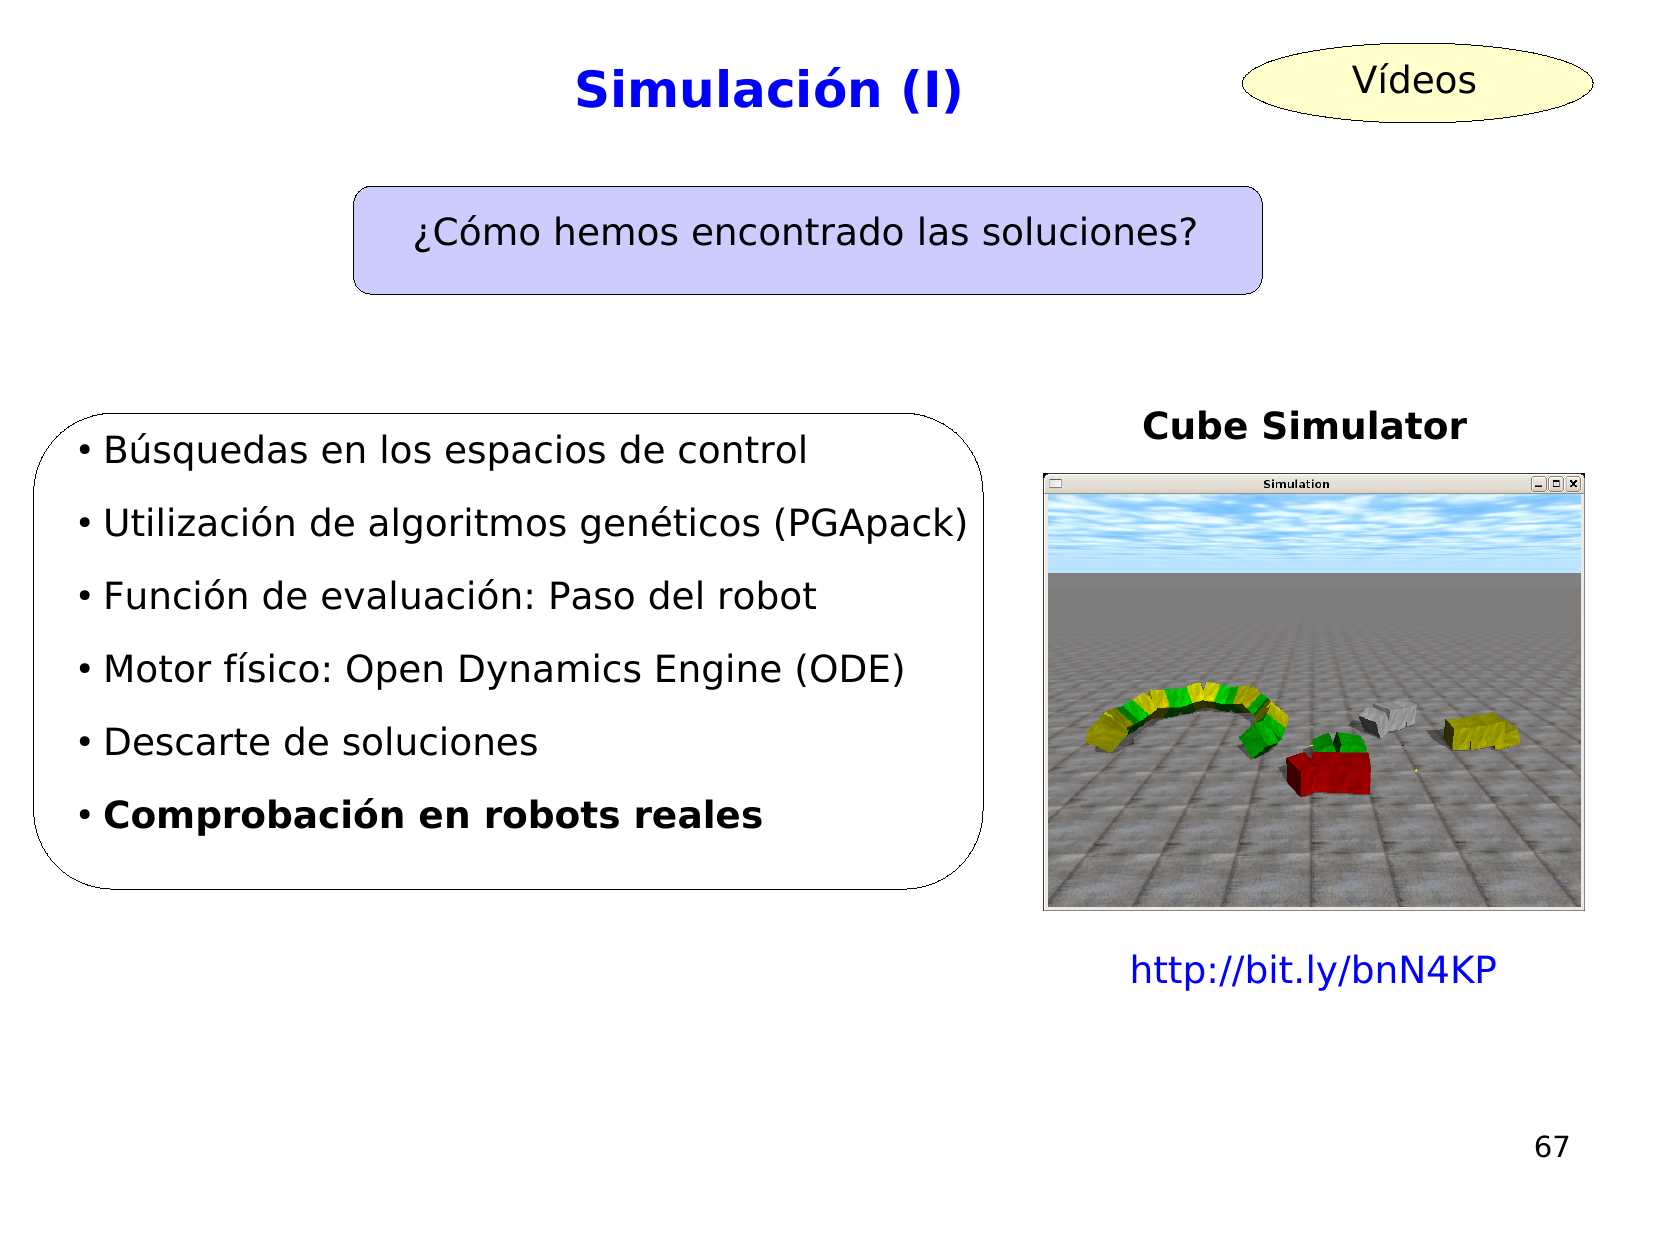

Vídeos
Simulación (I)
¿Cómo hemos encontrado las soluciones?
Cube Simulator
 Búsquedas en los espacios de control
 Utilización de algoritmos genéticos (PGApack)
 Función de evaluación: Paso del robot
 Motor físico: Open Dynamics Engine (ODE)
 Descarte de soluciones
 Comprobación en robots reales
http://bit.ly/bnN4KP
67